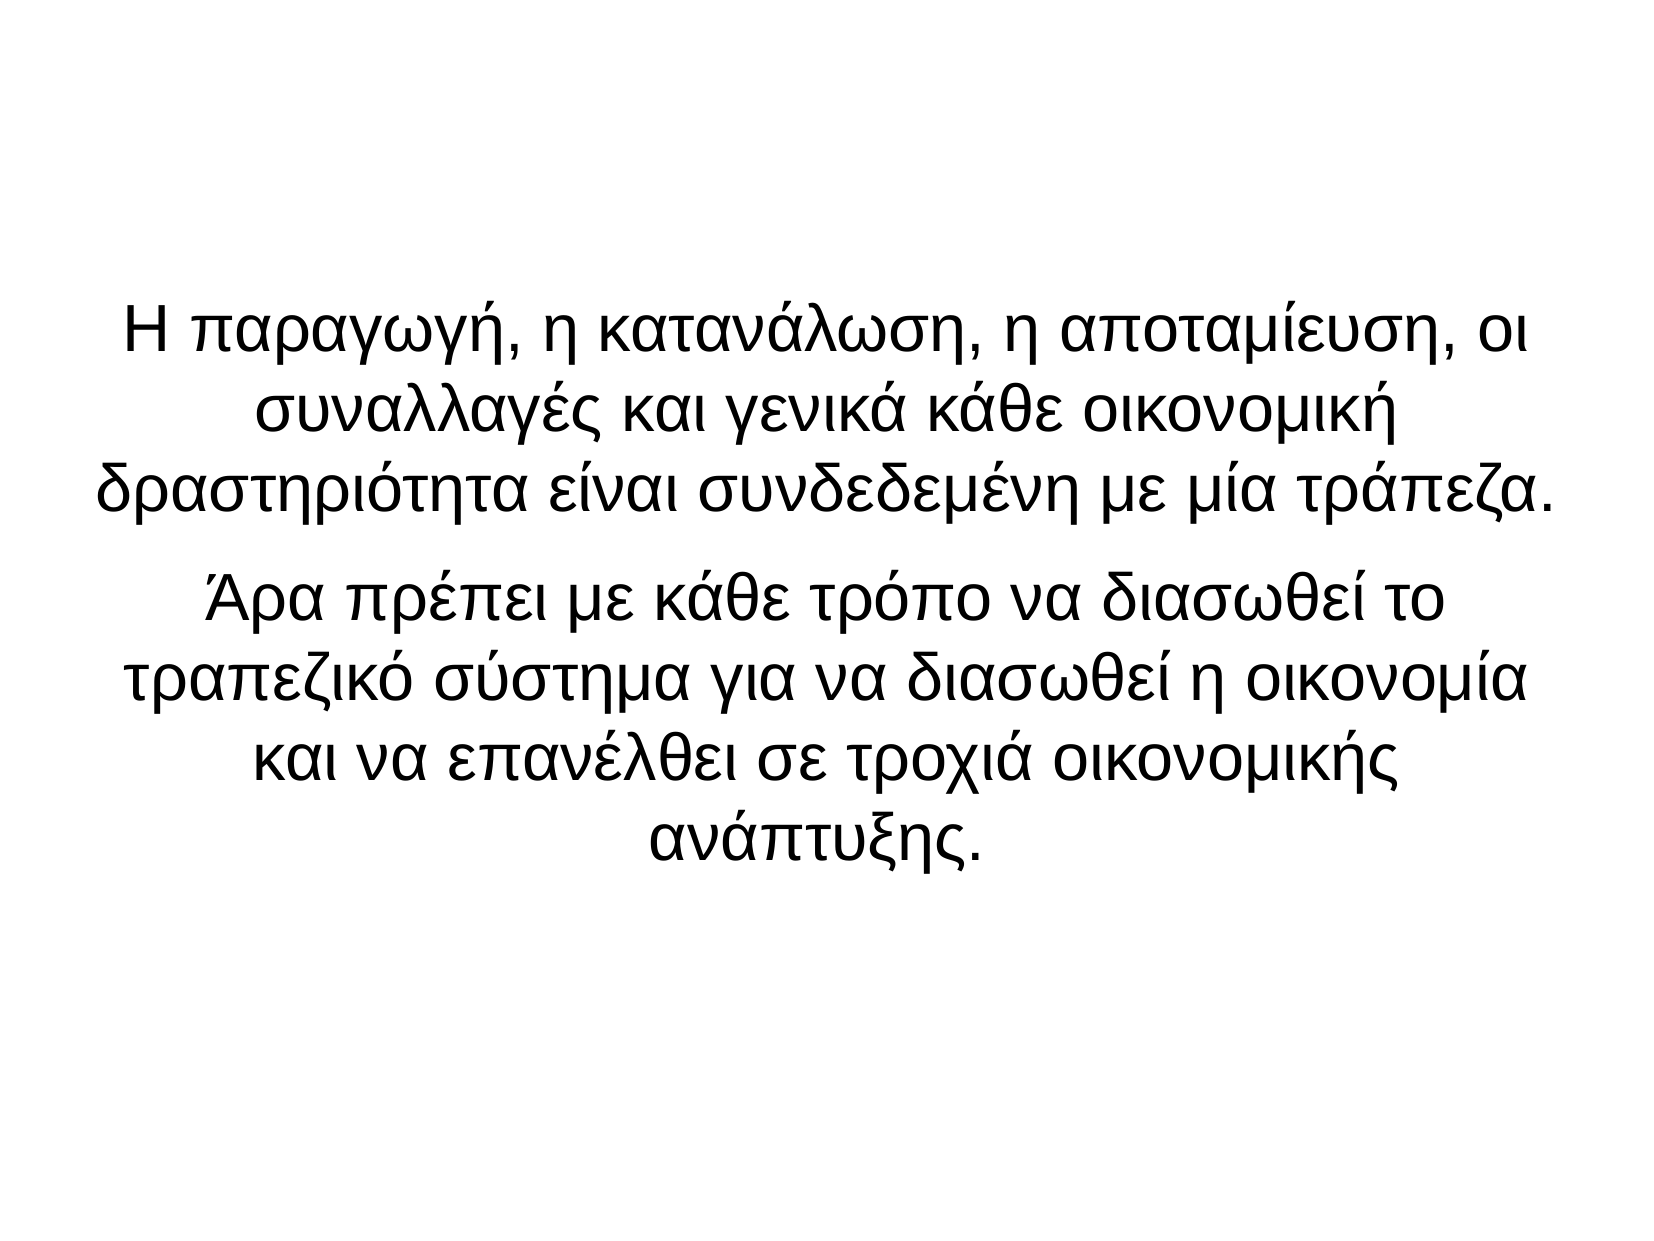

# Η παραγωγή, η κατανάλωση, η αποταμίευση, οι συναλλαγές και γενικά κάθε οικονομική δραστηριότητα είναι συνδεδεμένη με μία τράπεζα.
Άρα πρέπει με κάθε τρόπο να διασωθεί το τραπεζικό σύστημα για να διασωθεί η οικονομία και να επανέλθει σε τροχιά οικονομικής ανάπτυξης.